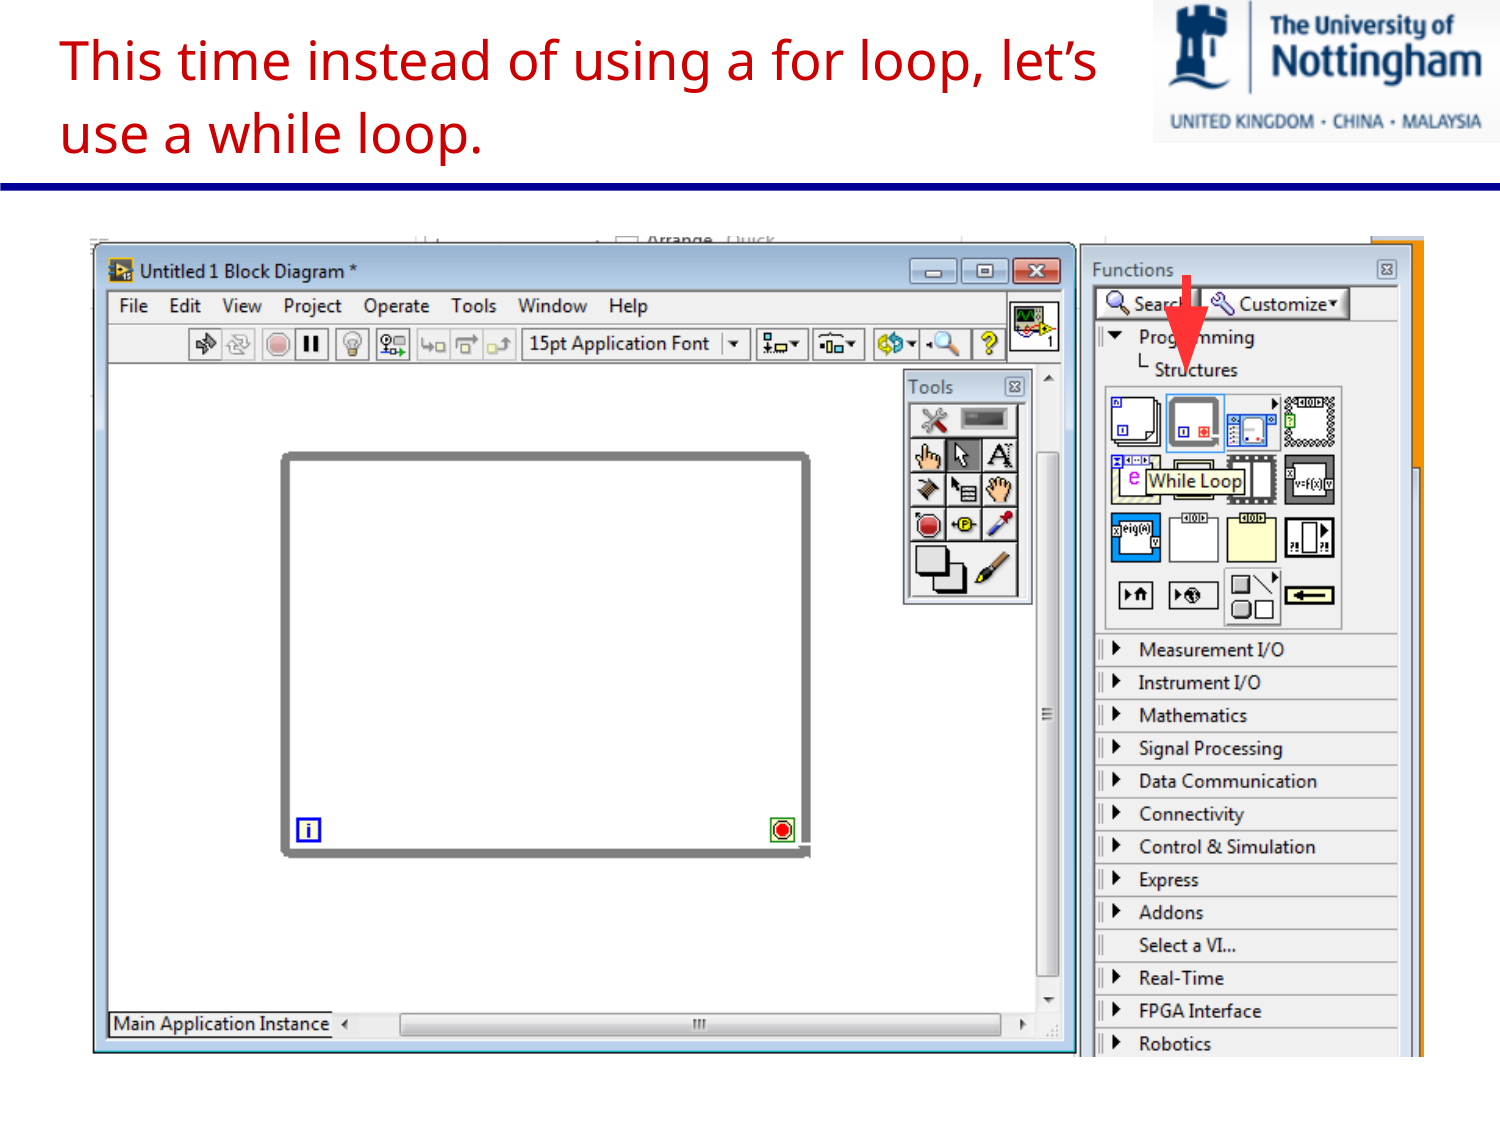

# This time instead of using a for loop, let’s use a while loop.